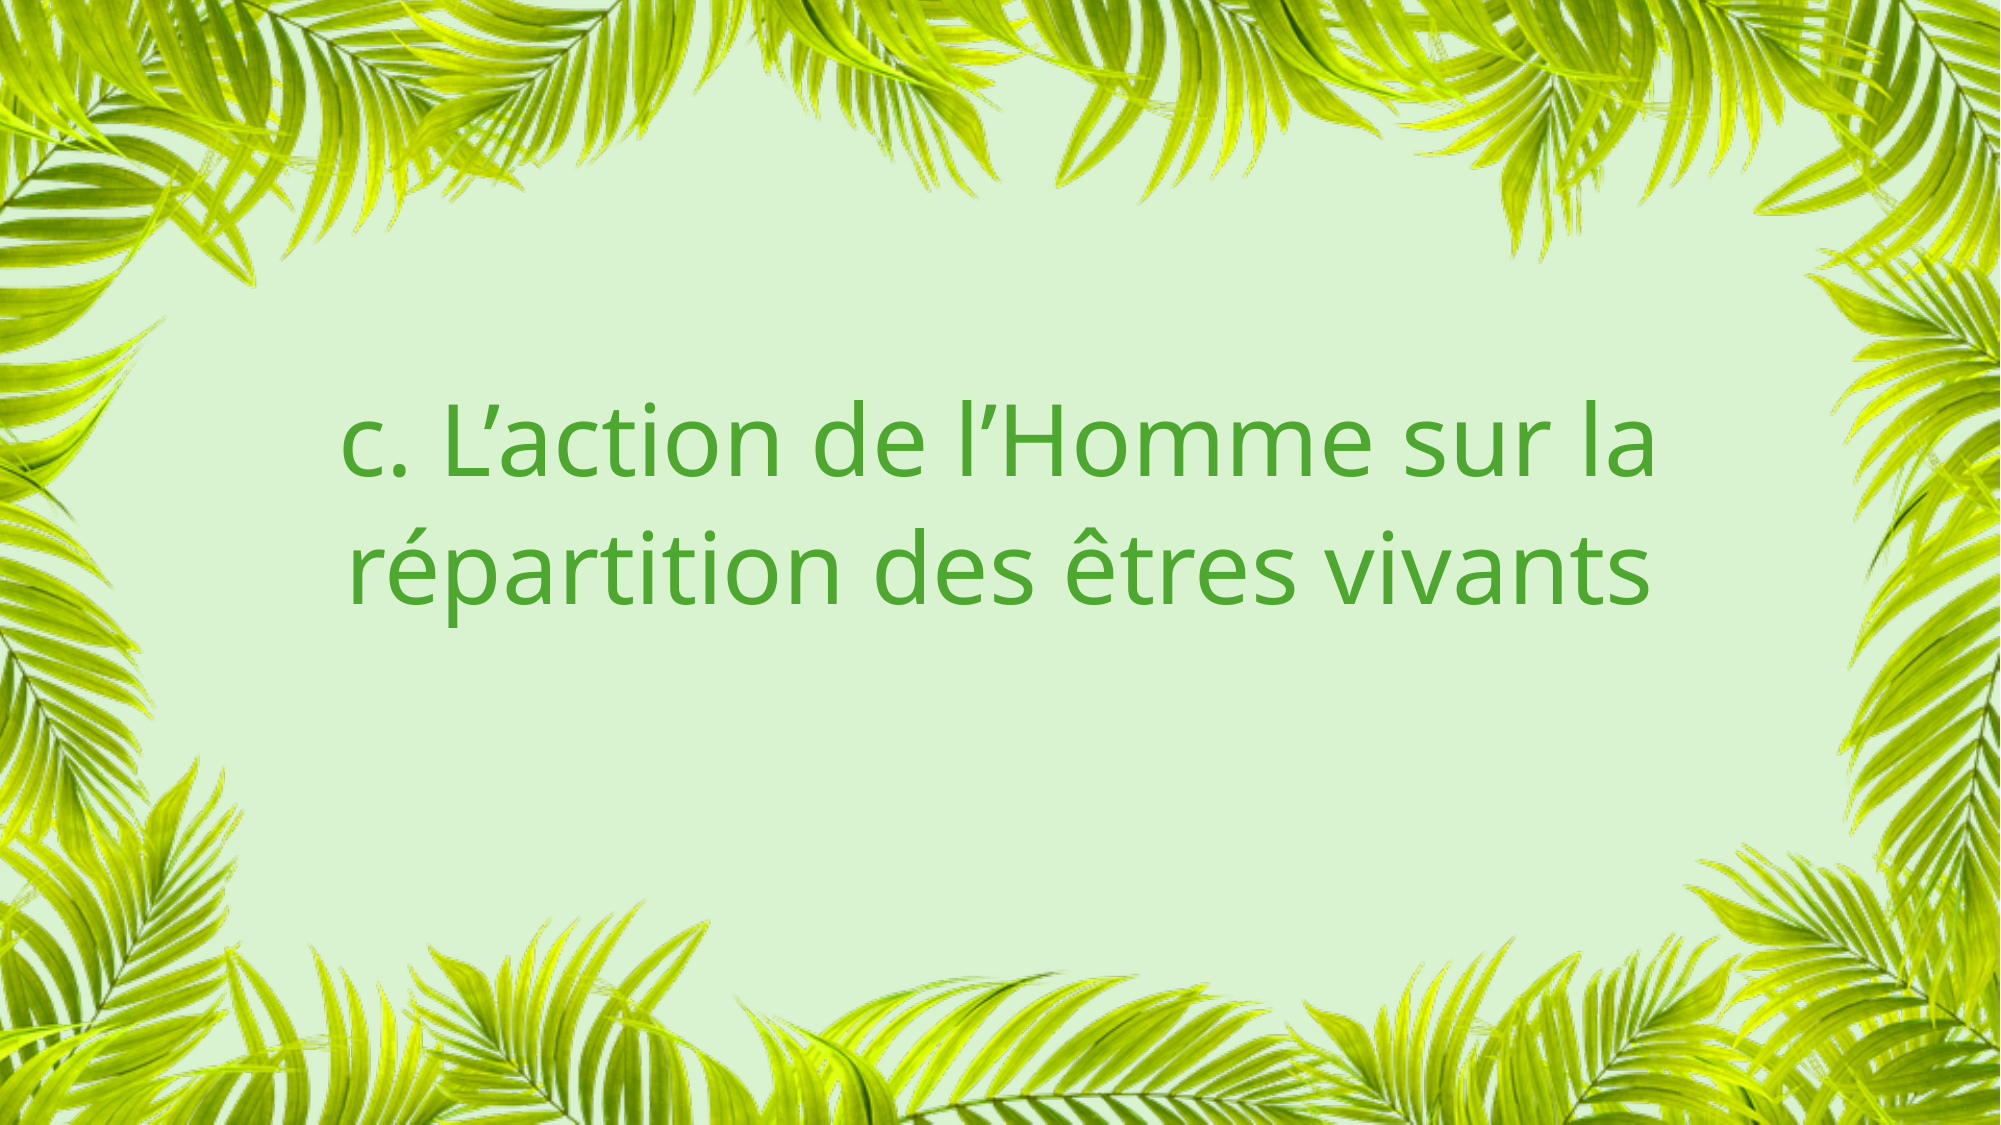

c. L’action de l’Homme sur la répartition des êtres vivants